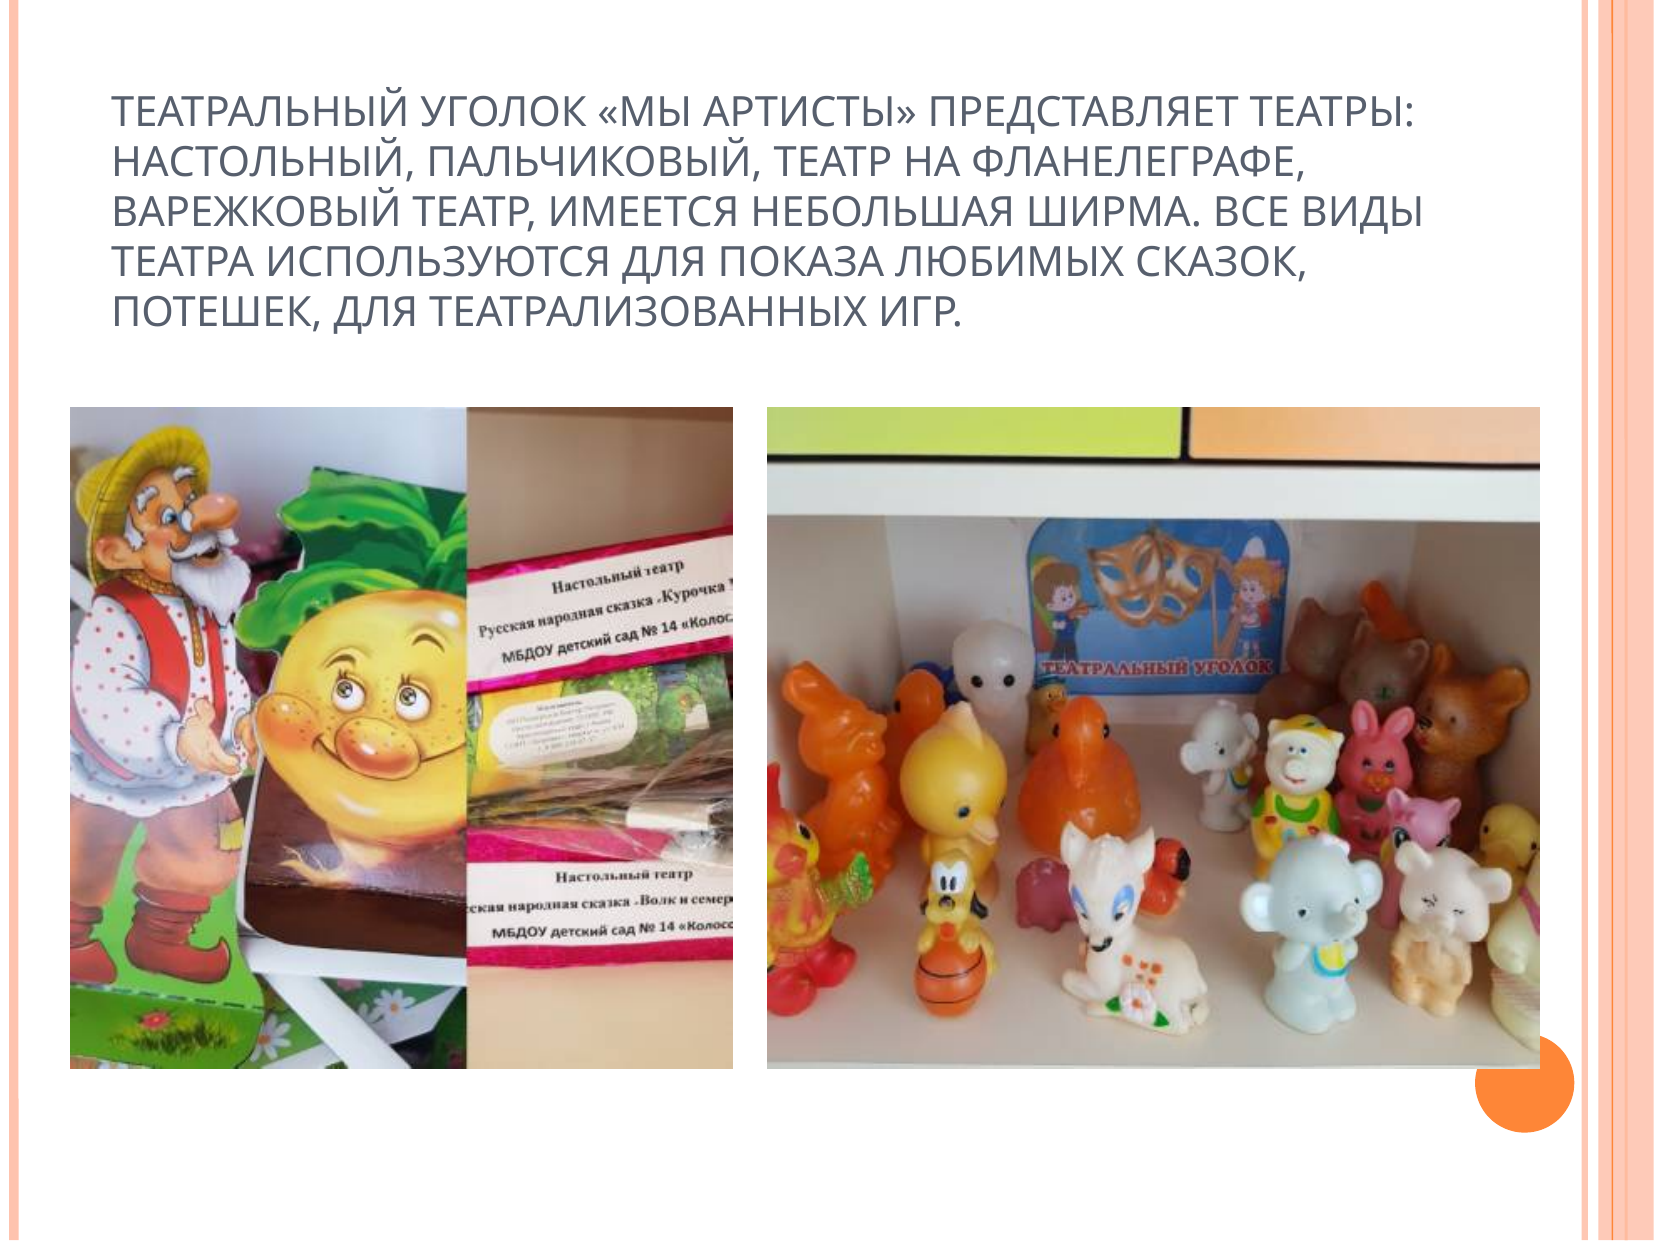

# Театральный уголок «Мы артисты» представляет театры: настольный, пальчиковый, театр на фланелеграфе, варежковый театр, имеется небольшая ширма. Все виды театра используются для показа любимых сказок, потешек, для театрализованных игр.